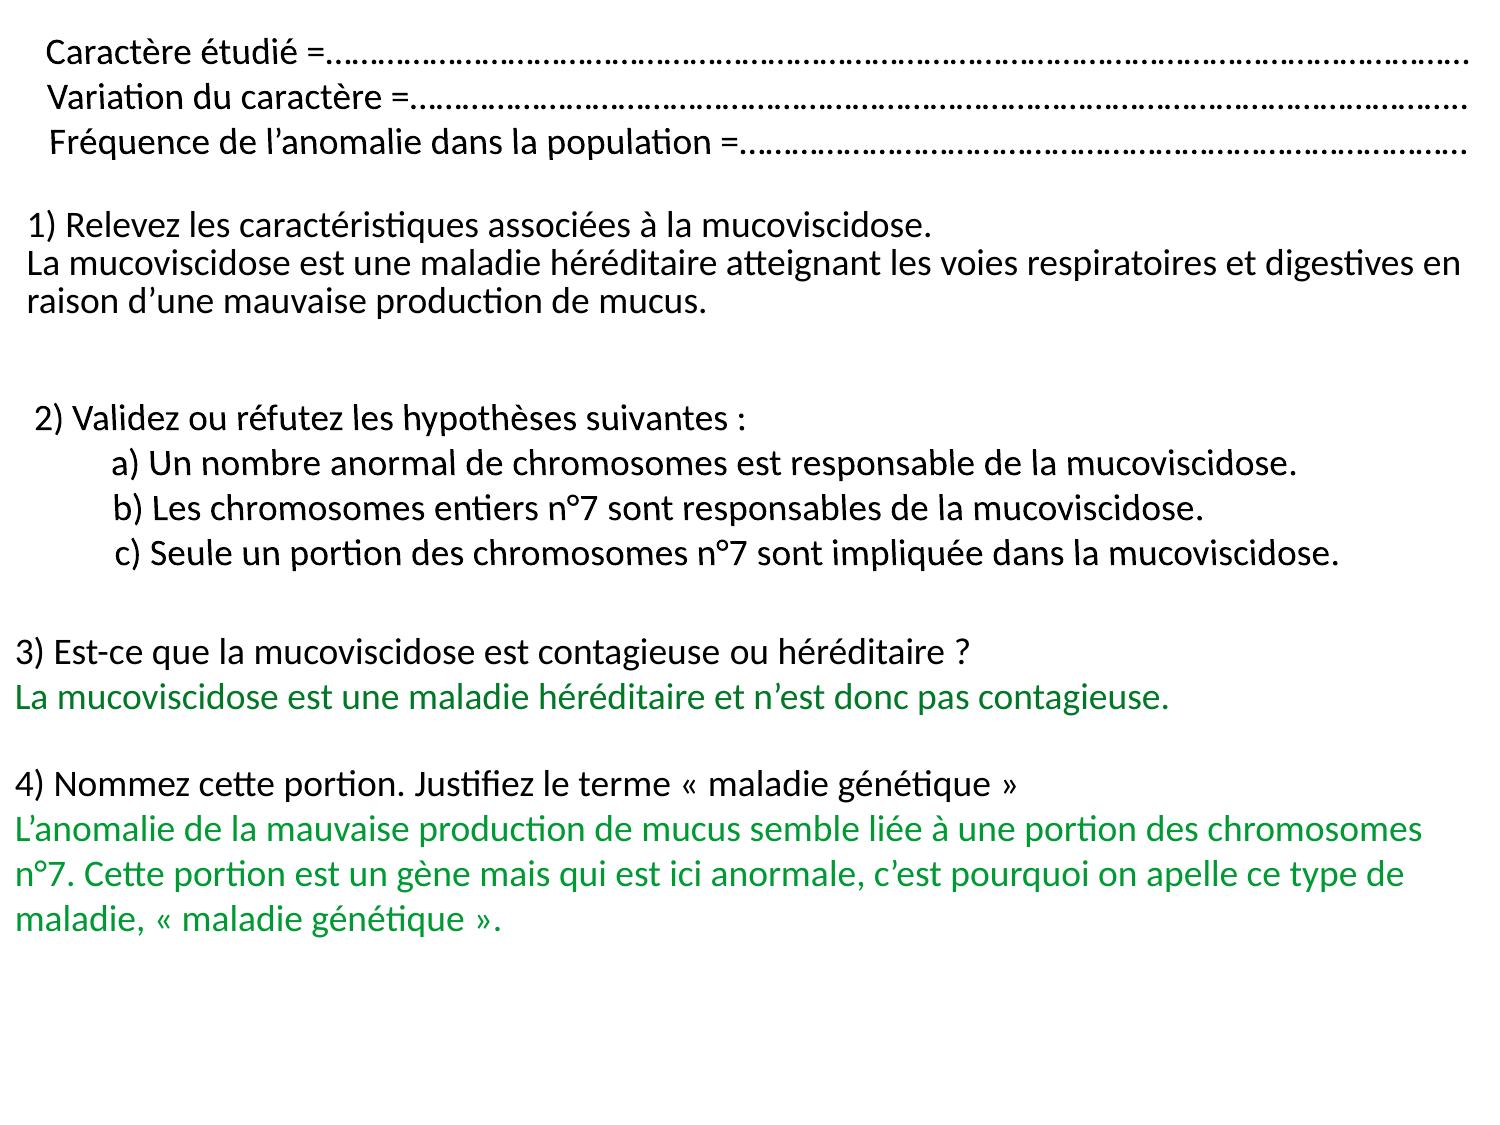

Caractère étudié =……………………………………………………………………………………………………………………
Variation du caractère =…………………………………………………………………………………………………………..
Fréquence de l’anomalie dans la population =…………………………………………………………………………
1) Relevez les caractéristiques associées à la mucoviscidose.
La mucoviscidose est une maladie héréditaire atteignant les voies respiratoires et digestives en raison d’une mauvaise production de mucus.
2) Validez ou réfutez les hypothèses suivantes :
a) Un nombre anormal de chromosomes est responsable de la mucoviscidose.
b) Les chromosomes entiers n°7 sont responsables de la mucoviscidose.
c) Seule un portion des chromosomes n°7 sont impliquée dans la mucoviscidose.
3) Est-ce que la mucoviscidose est contagieuse ou héréditaire ?
La mucoviscidose est une maladie héréditaire et n’est donc pas contagieuse.
4) Nommez cette portion. Justifiez le terme « maladie génétique »
L’anomalie de la mauvaise production de mucus semble liée à une portion des chromosomes n°7. Cette portion est un gène mais qui est ici anormale, c’est pourquoi on apelle ce type de maladie, « maladie génétique ».